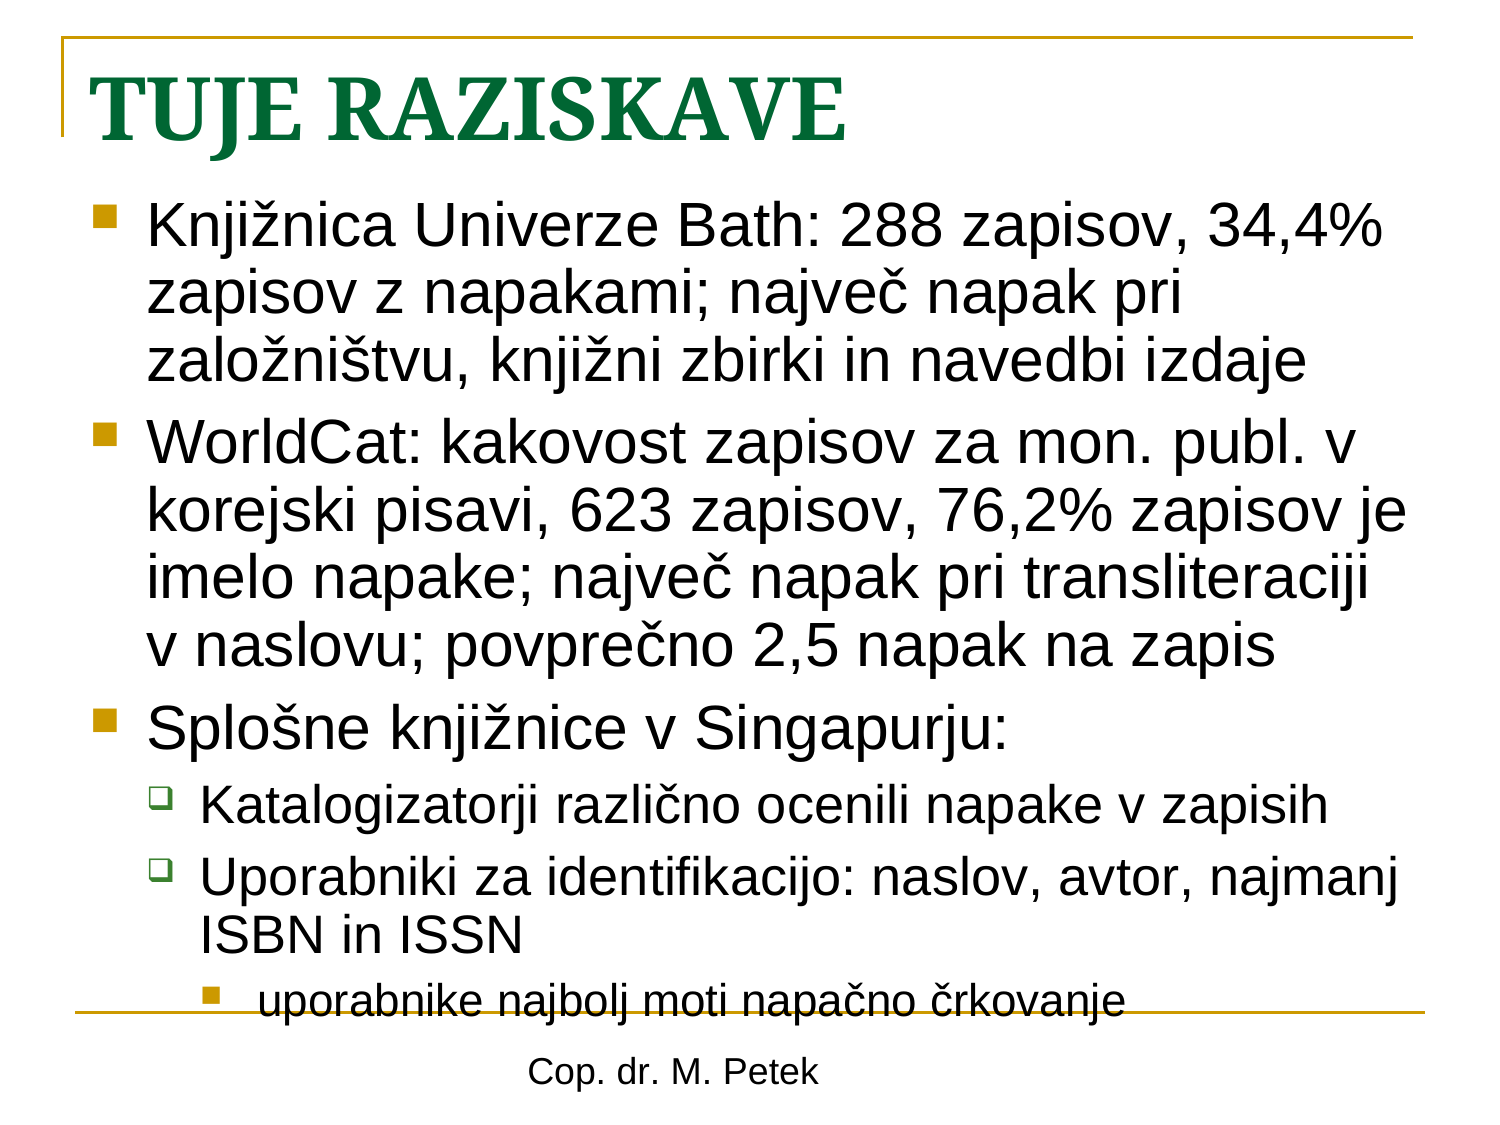

# TUJE RAZISKAVE
Knjižnica Univerze Bath: 288 zapisov, 34,4% zapisov z napakami; največ napak pri založništvu, knjižni zbirki in navedbi izdaje
WorldCat: kakovost zapisov za mon. publ. v korejski pisavi, 623 zapisov, 76,2% zapisov je imelo napake; največ napak pri transliteraciji v naslovu; povprečno 2,5 napak na zapis
Splošne knjižnice v Singapurju:
Katalogizatorji različno ocenili napake v zapisih
Uporabniki za identifikacijo: naslov, avtor, najmanj ISBN in ISSN
uporabnike najbolj moti napačno črkovanje
Cop. dr. M. Petek